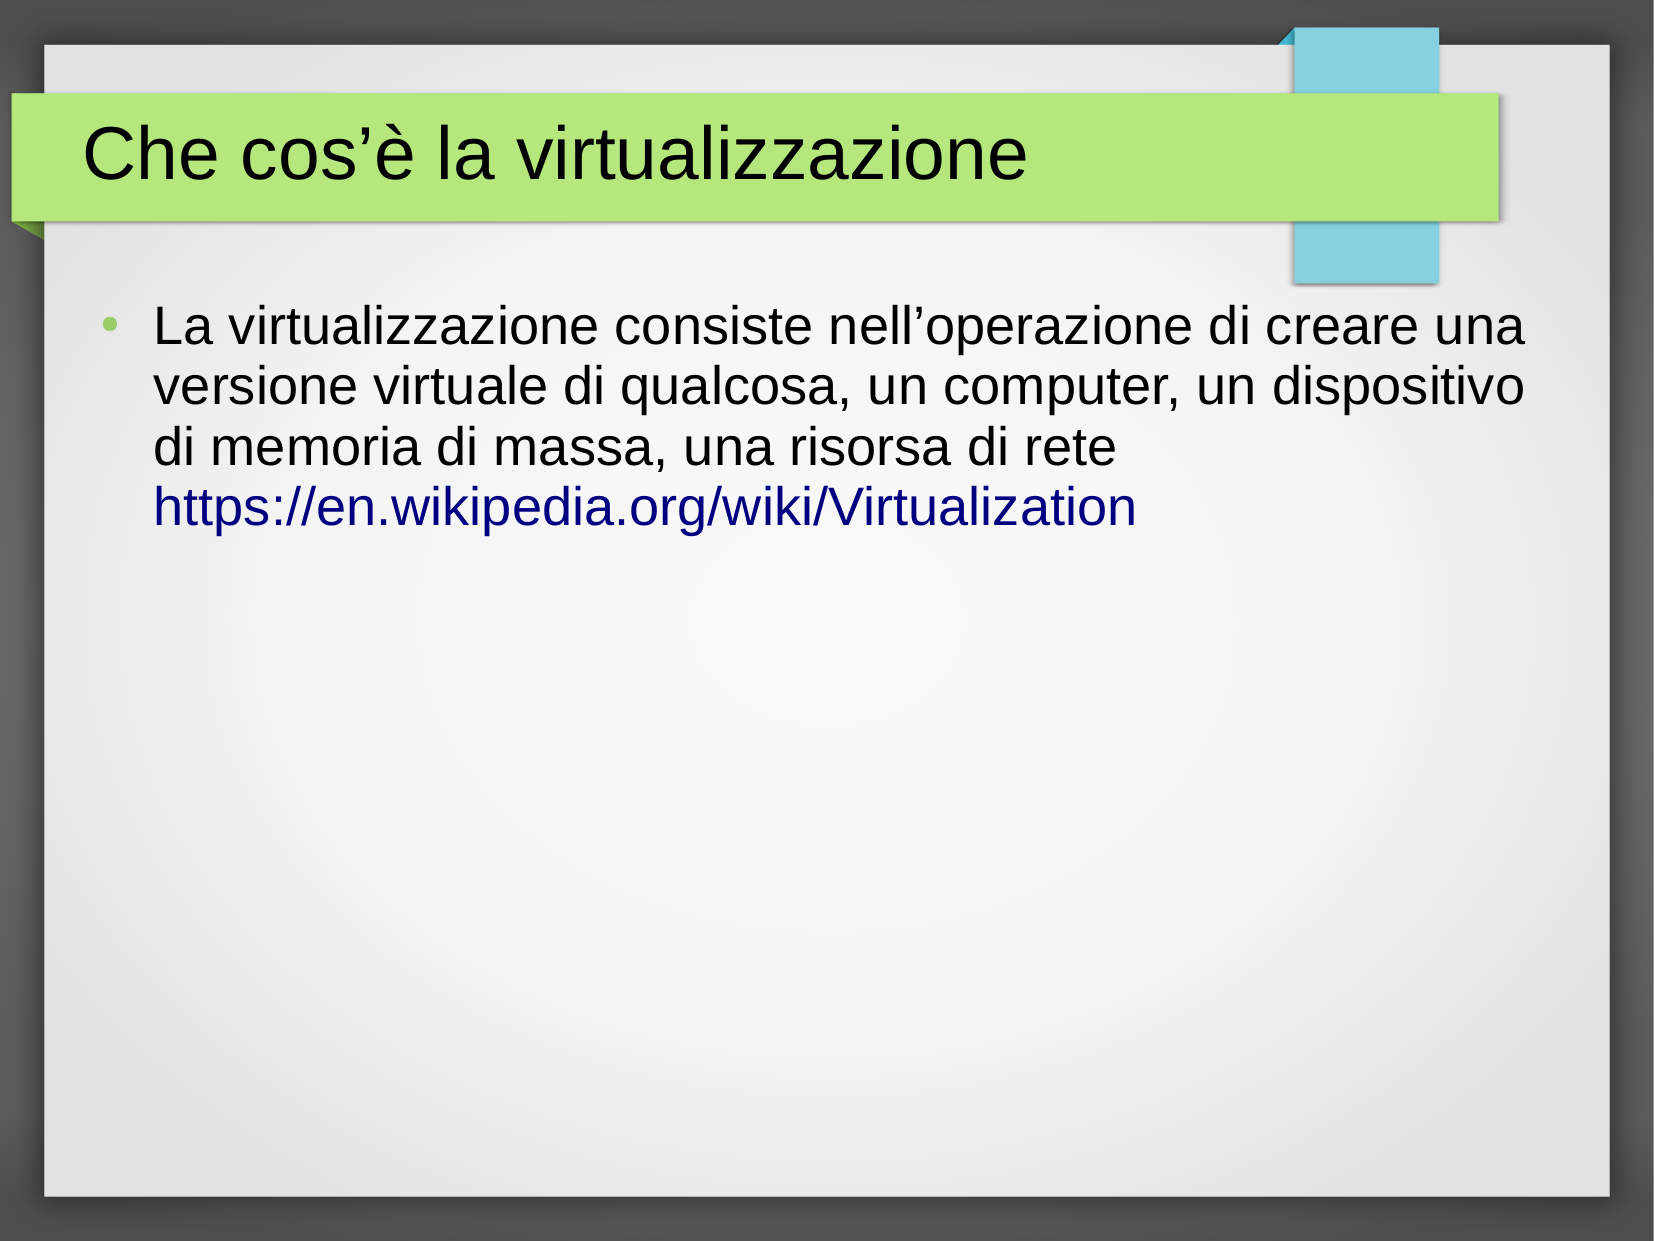

# Che cos’è la virtualizzazione
La virtualizzazione consiste nell’operazione di creare una versione virtuale di qualcosa, un computer, un dispositivo di memoria di massa, una risorsa di rete https://en.wikipedia.org/wiki/Virtualization